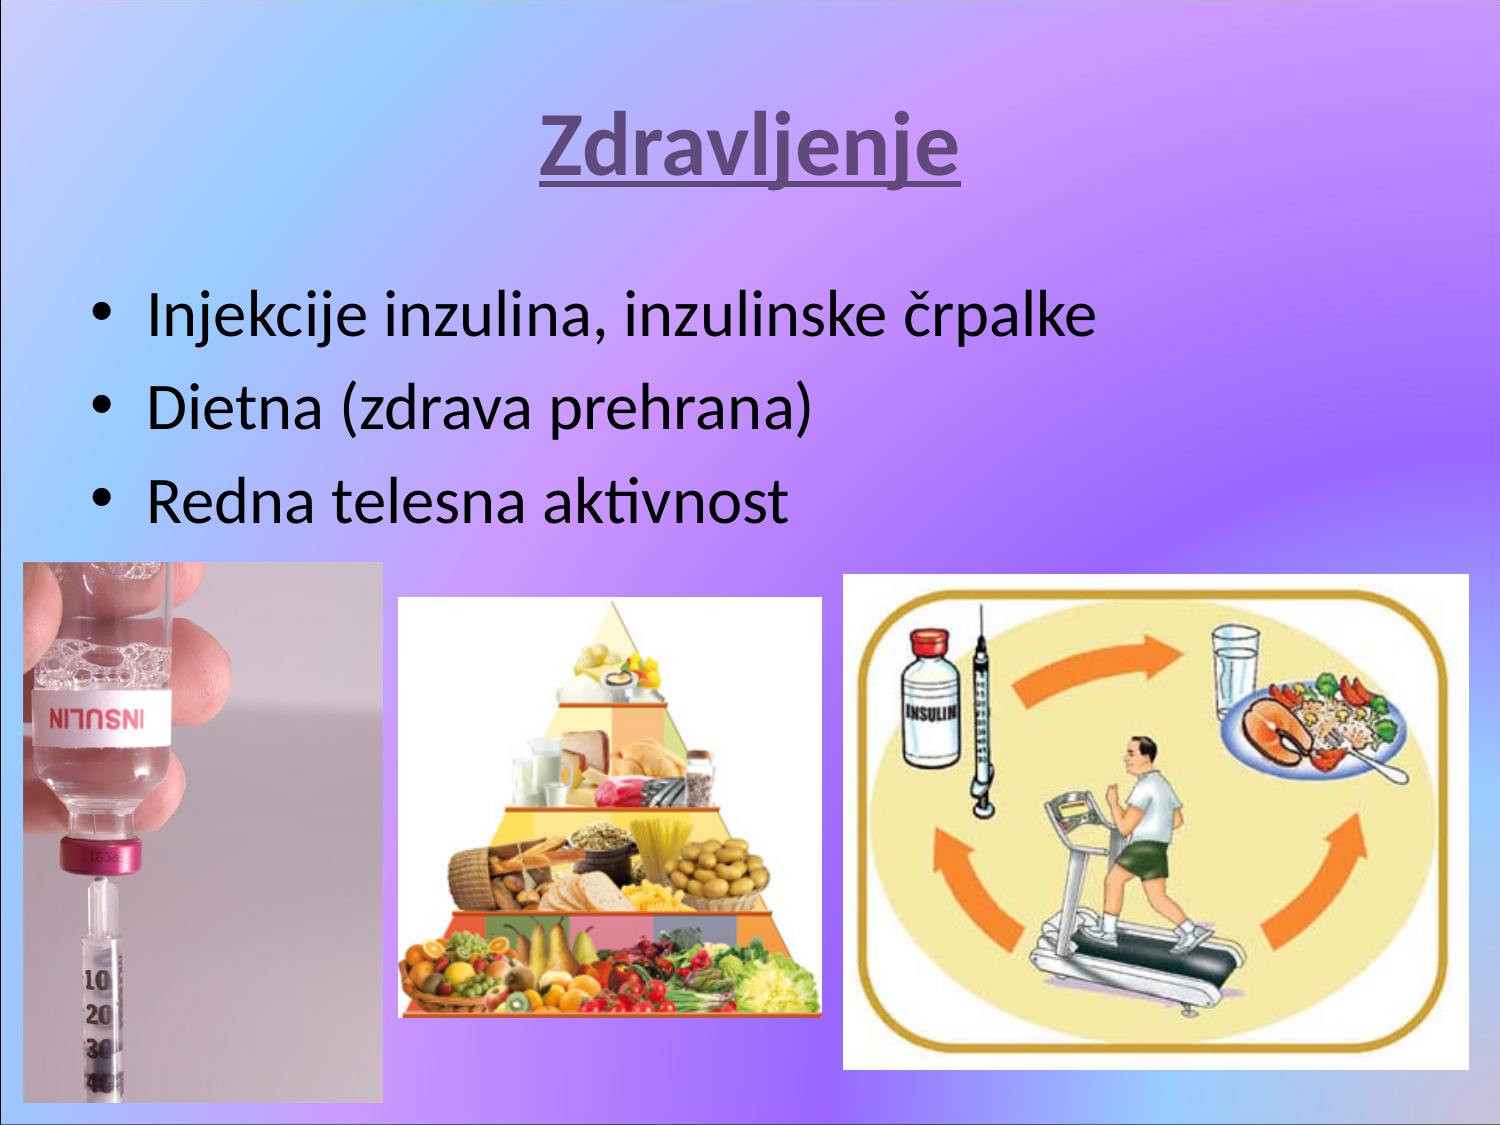

# Zdravljenje
Injekcije inzulina, inzulinske črpalke
Dietna (zdrava prehrana)
Redna telesna aktivnost